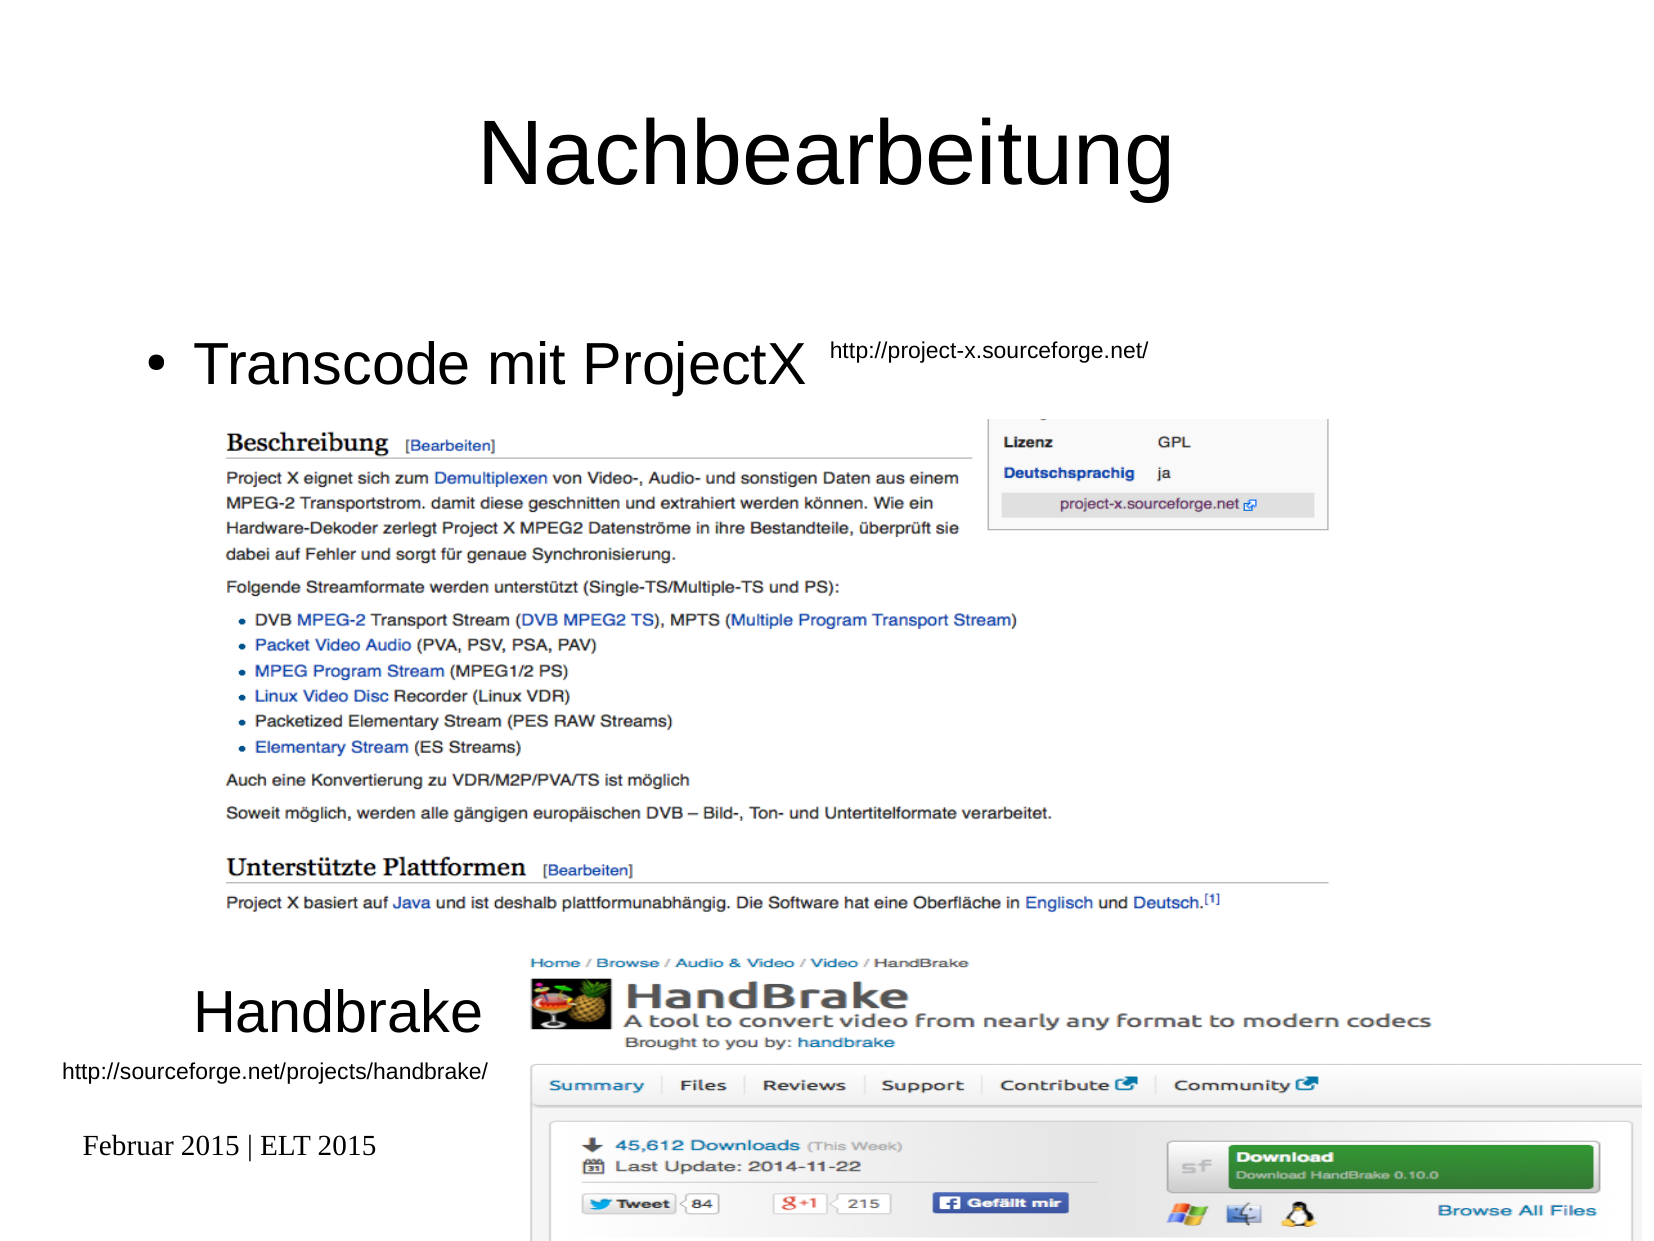

# Nachbearbeitung
Transcode mit ProjectX
Handbrake
http://project-x.sourceforge.net/
http://sourceforge.net/projects/handbrake/